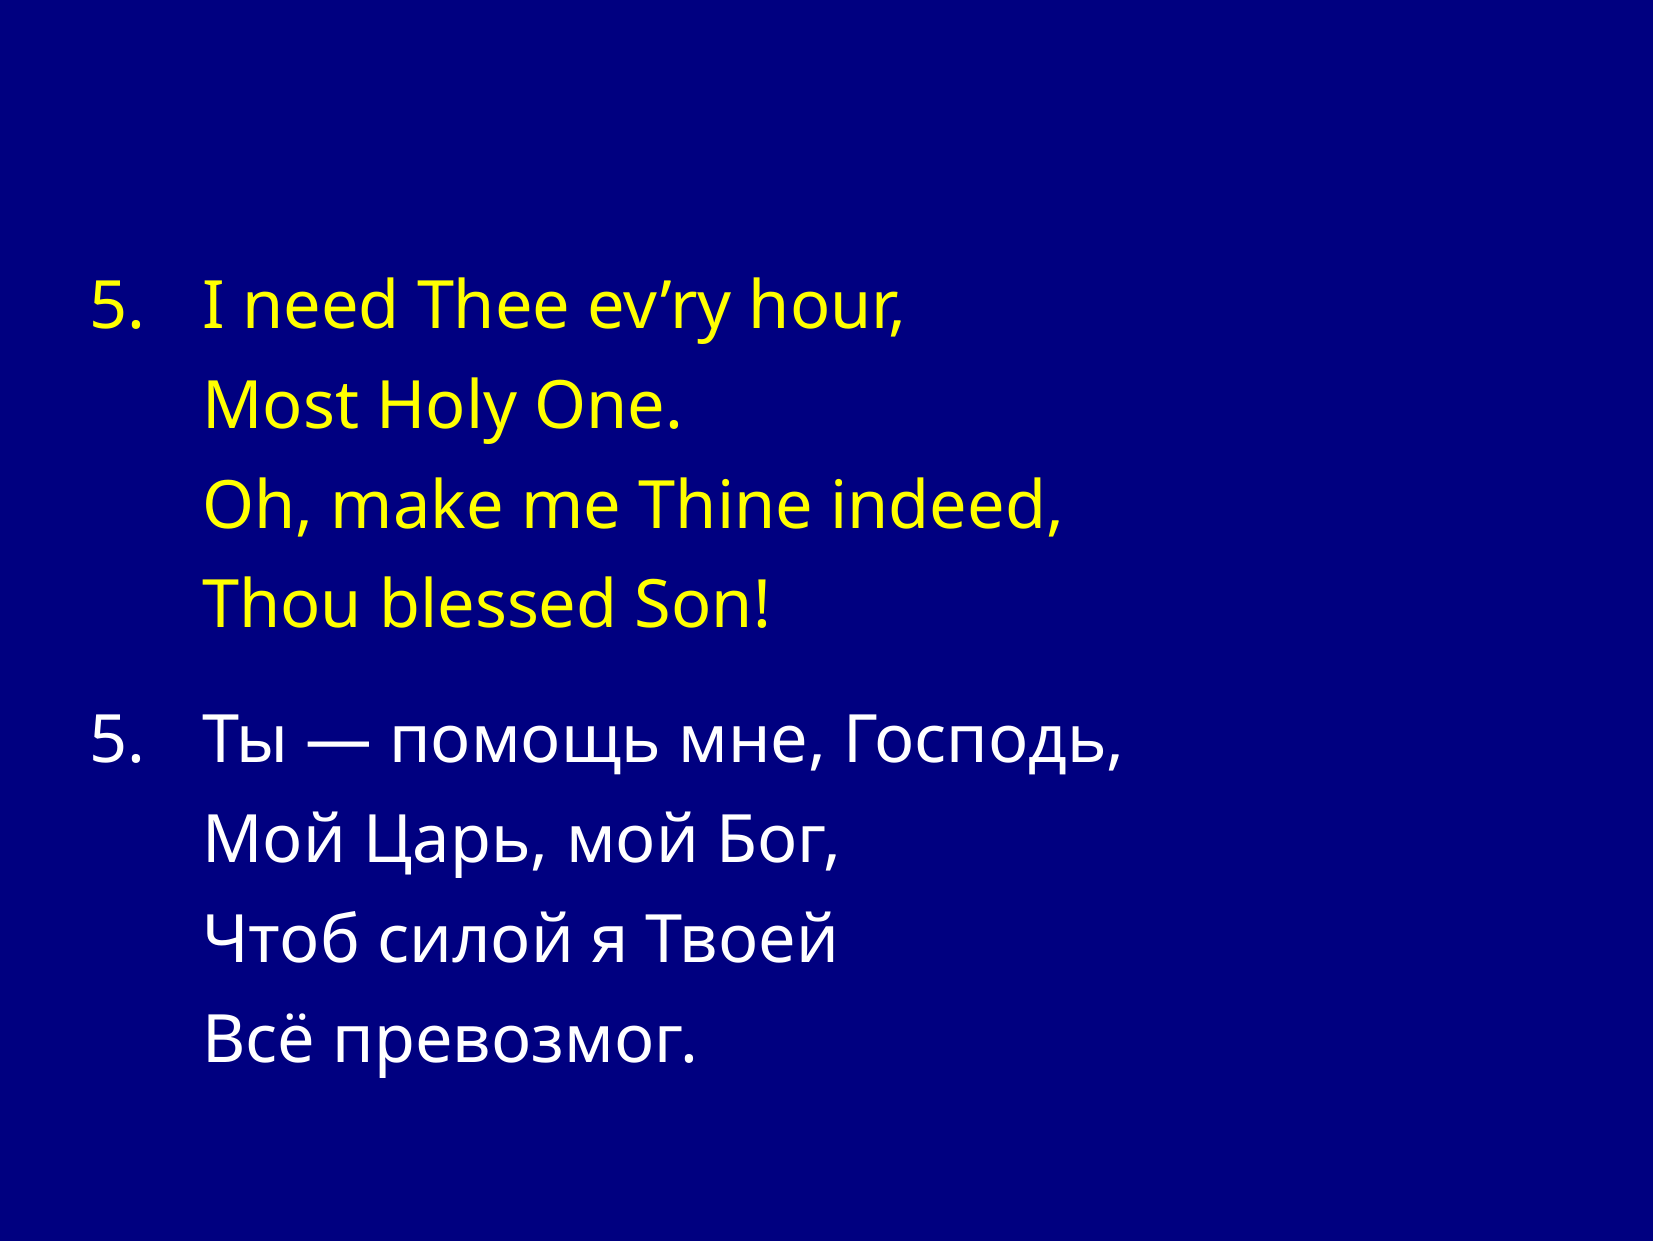

5.	I need Thee ev’ry hour,
	Most Holy One.
	Oh, make me Thine indeed,
	Thou blessed Son!
5.	Ты — помощь мне, Господь,
	Мой Царь, мой Бог,
	Чтоб силой я Твоей
	Всё превозмог.